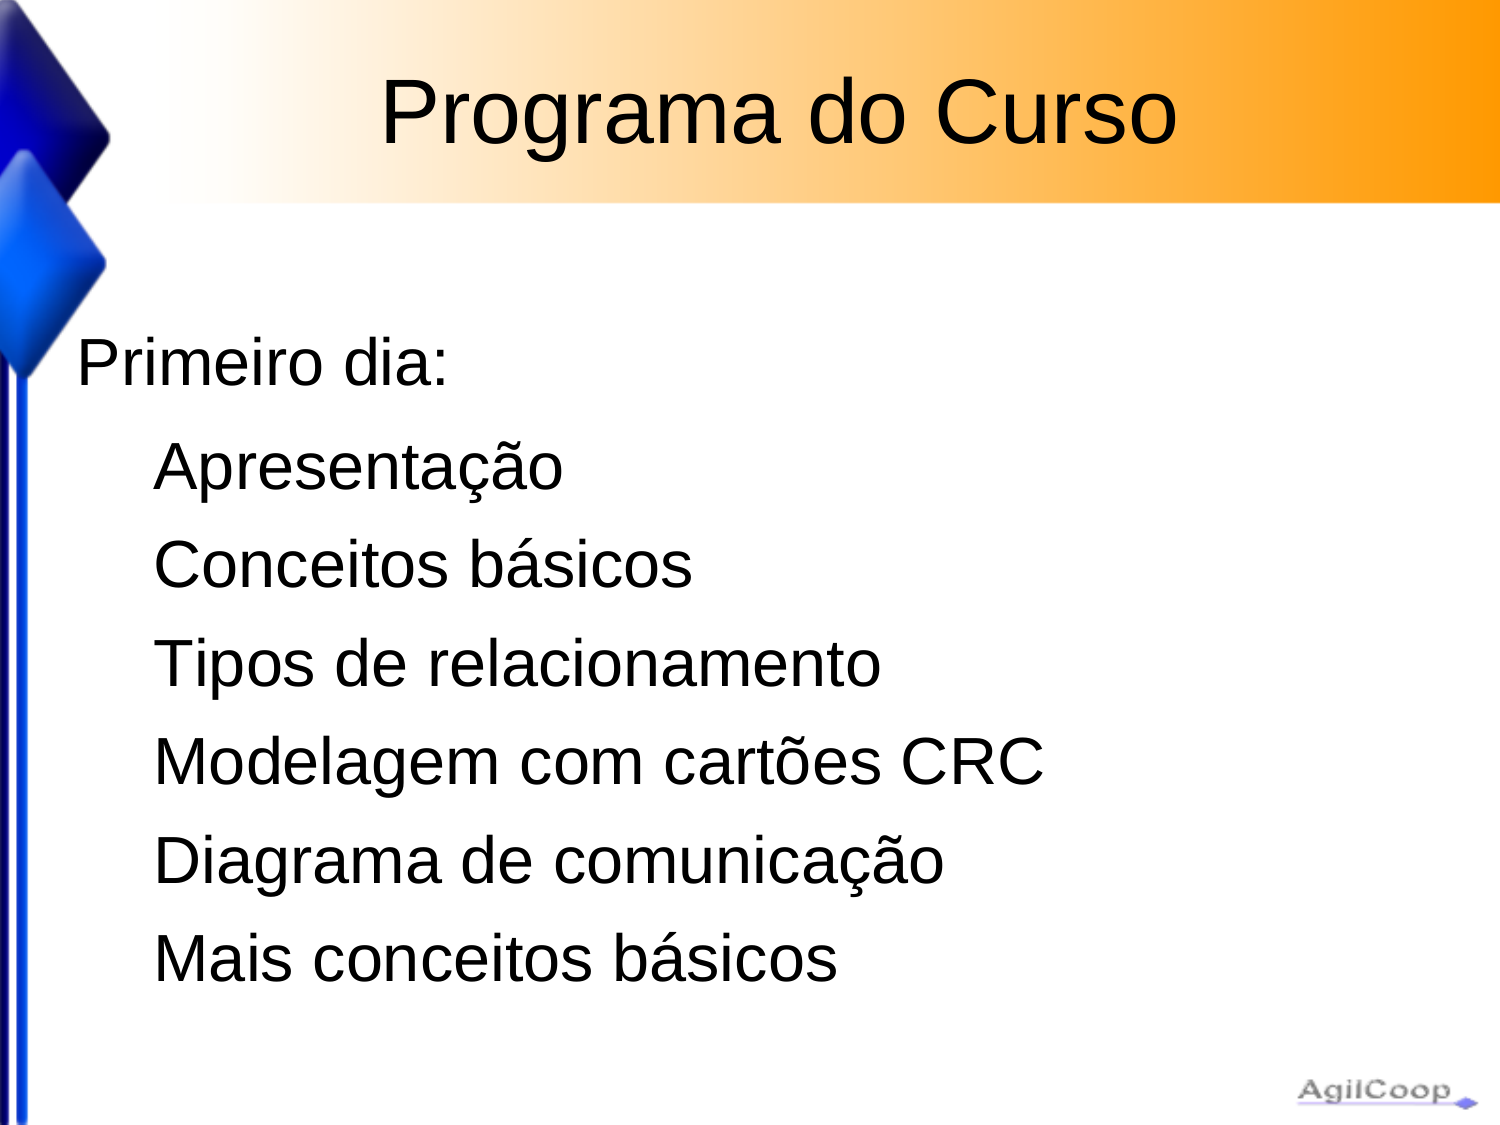

# Programa do Curso
Primeiro dia:
Apresentação
Conceitos básicos
Tipos de relacionamento
Modelagem com cartões CRC
Diagrama de comunicação
Mais conceitos básicos
Copyleft AgilCoop 2007
2